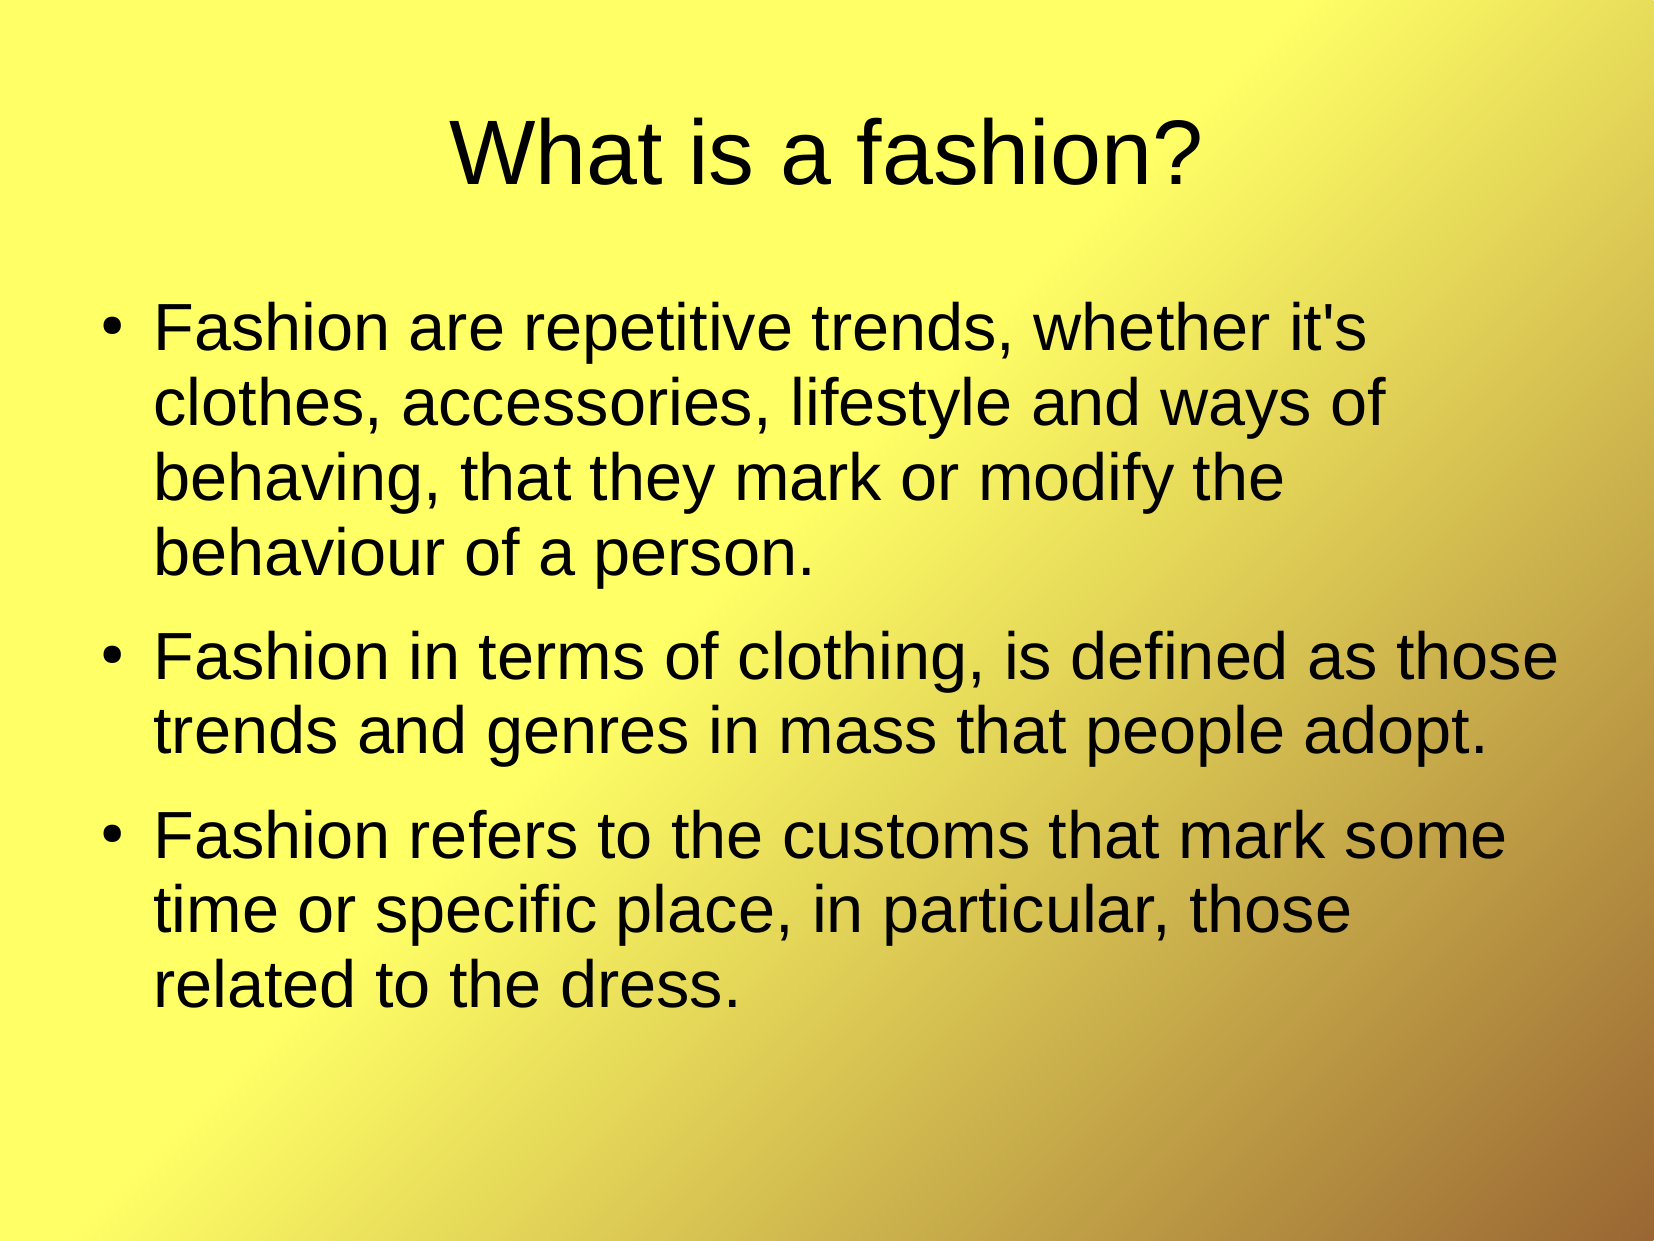

# What is a fashion?
Fashion are repetitive trends, whether it's clothes, accessories, lifestyle and ways of behaving, that they mark or modify the behaviour of a person.
Fashion in terms of clothing, is defined as those trends and genres in mass that people adopt.
Fashion refers to the customs that mark some time or specific place, in particular, those related to the dress.